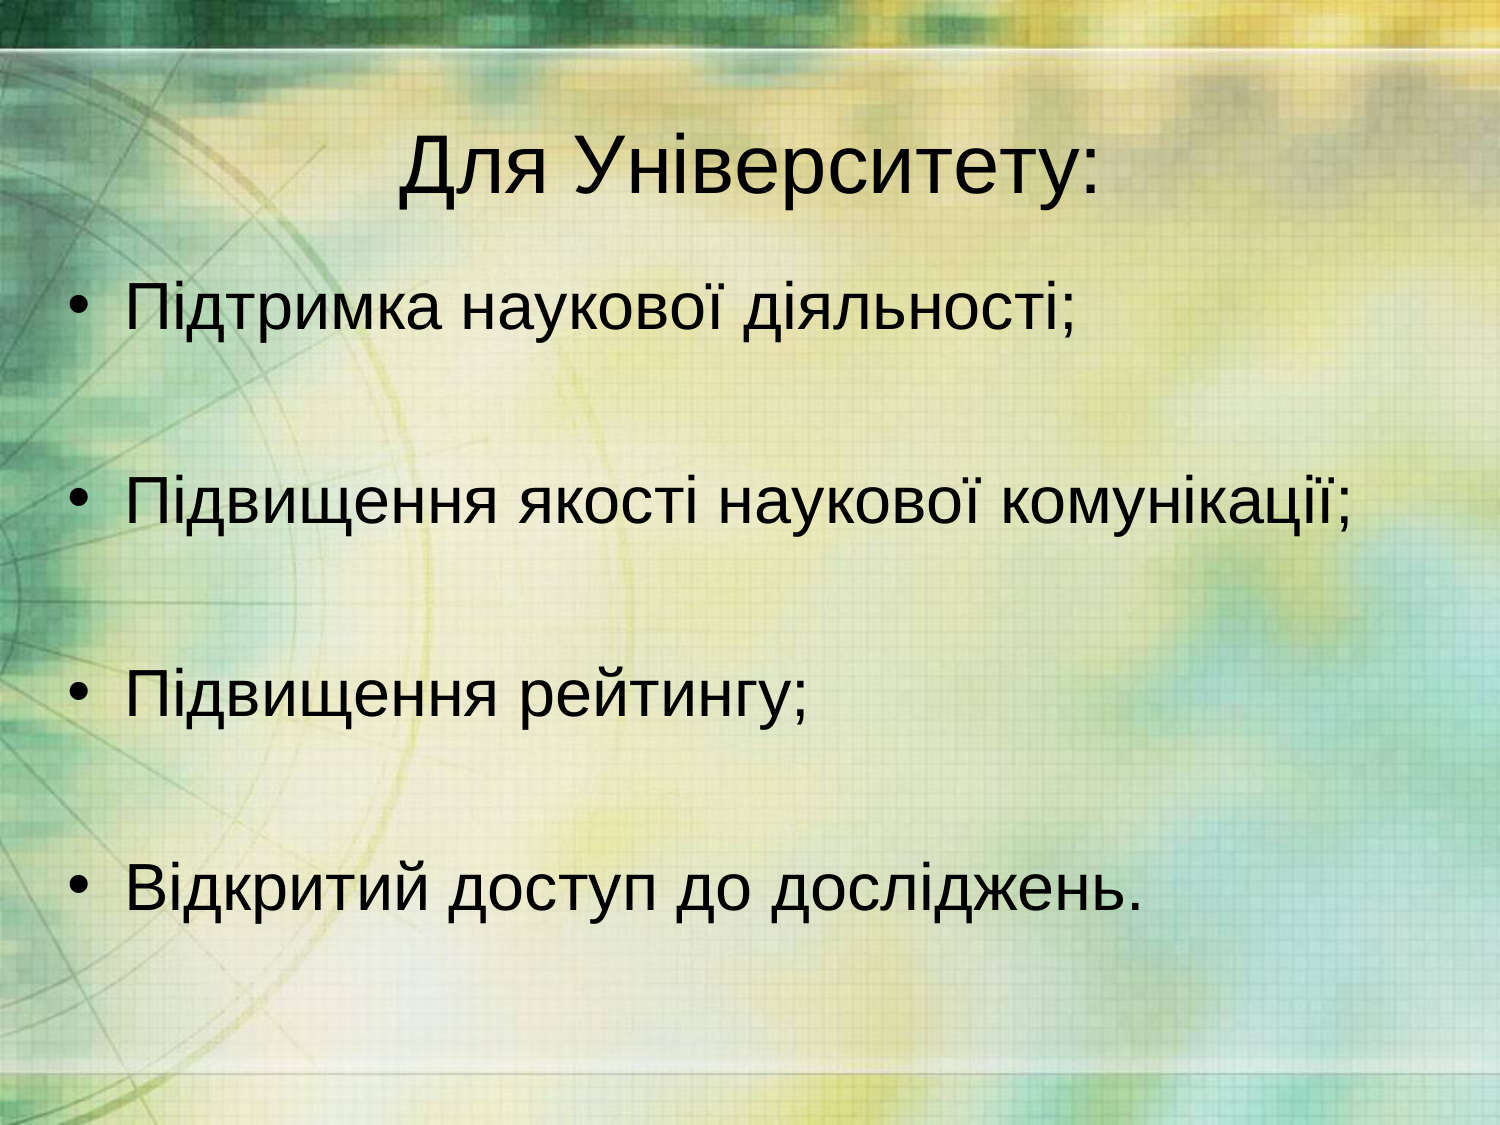

# Для Університету:
Підтримка наукової діяльності;
Підвищення якості наукової комунікації;
Підвищення рейтингу;
Відкритий доступ до досліджень.